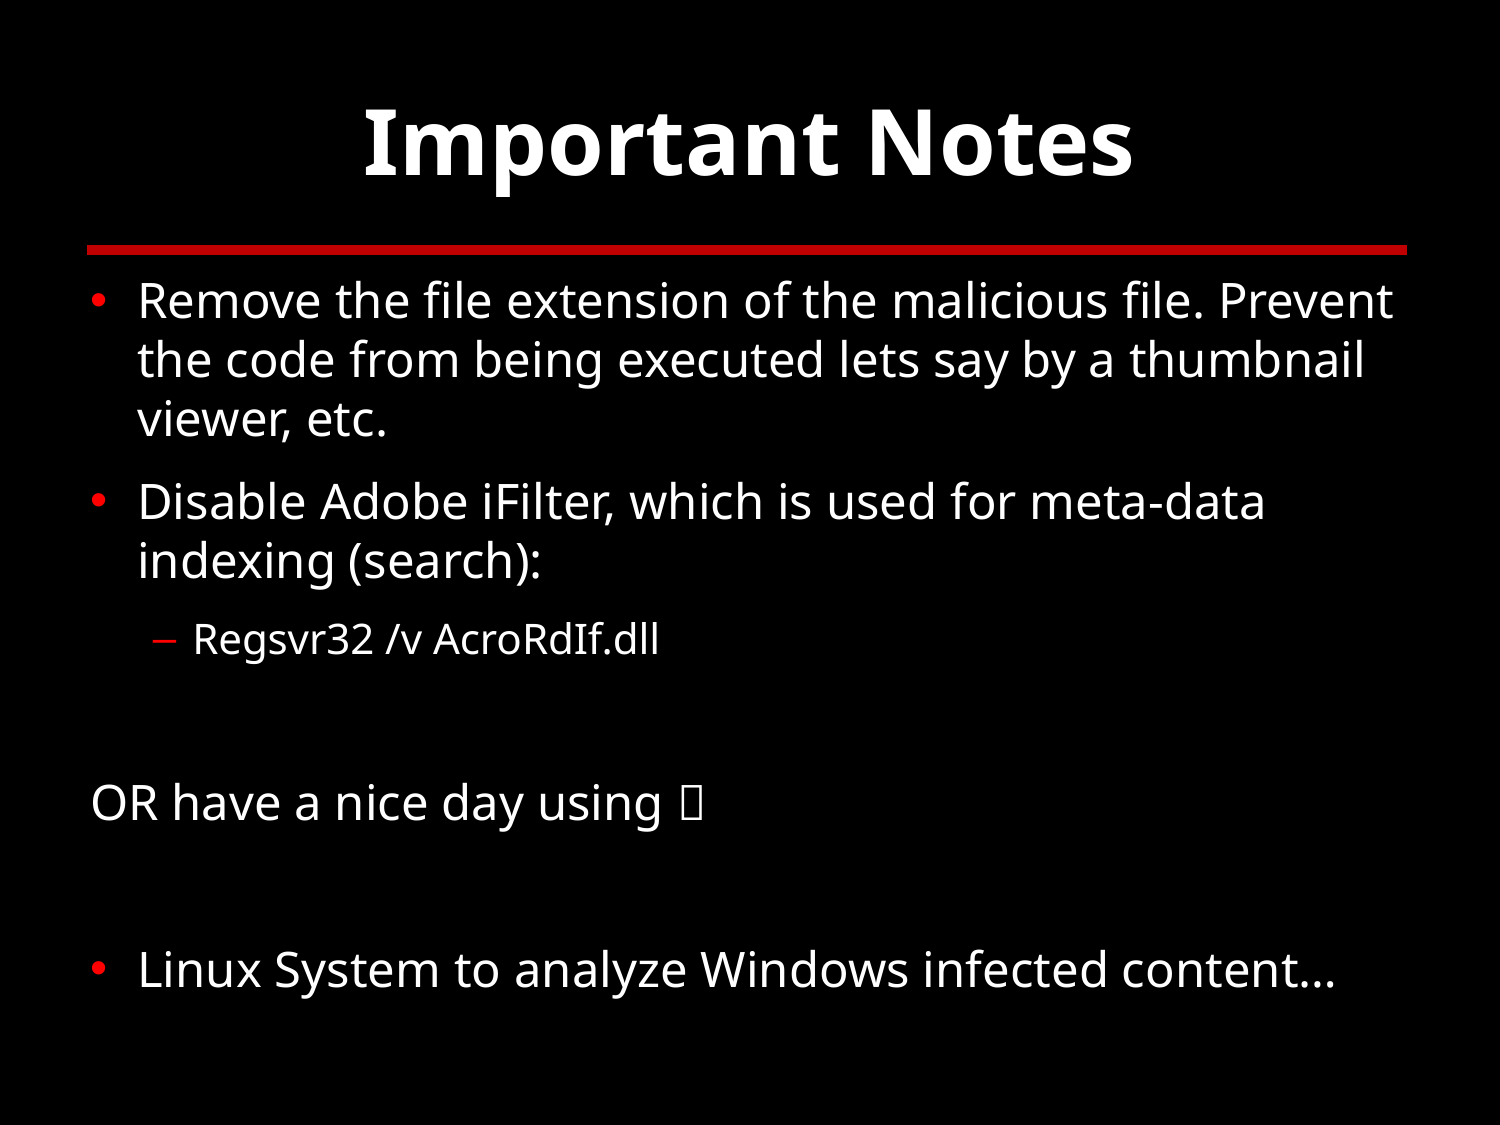

# Important Notes
Remove the file extension of the malicious file. Prevent the code from being executed lets say by a thumbnail viewer, etc.
Disable Adobe iFilter, which is used for meta-data indexing (search):
Regsvr32 /v AcroRdIf.dll
OR have a nice day using 
Linux System to analyze Windows infected content…